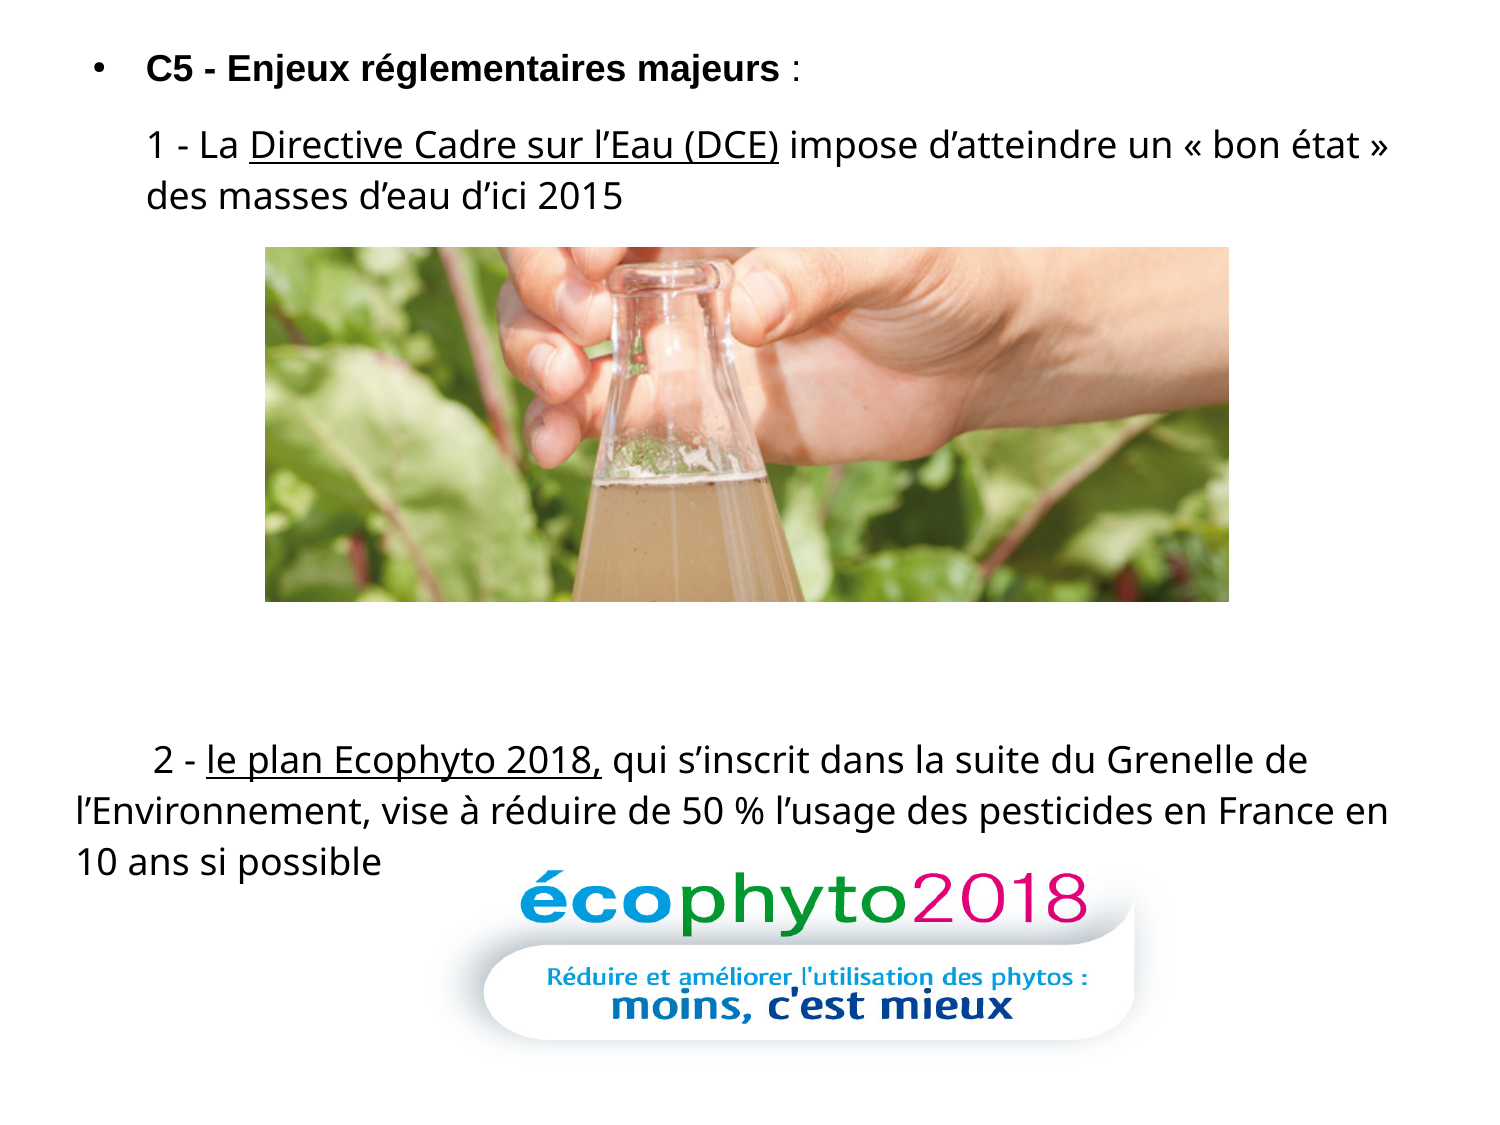

# C5 - Enjeux réglementaires majeurs :
1 - La Directive Cadre sur l’Eau (DCE) impose d’atteindre un « bon état » des masses d’eau d’ici 2015
 2 - le plan Ecophyto 2018, qui s’inscrit dans la suite du Grenelle de l’Environnement, vise à réduire de 50 % l’usage des pesticides en France en 10 ans si possible